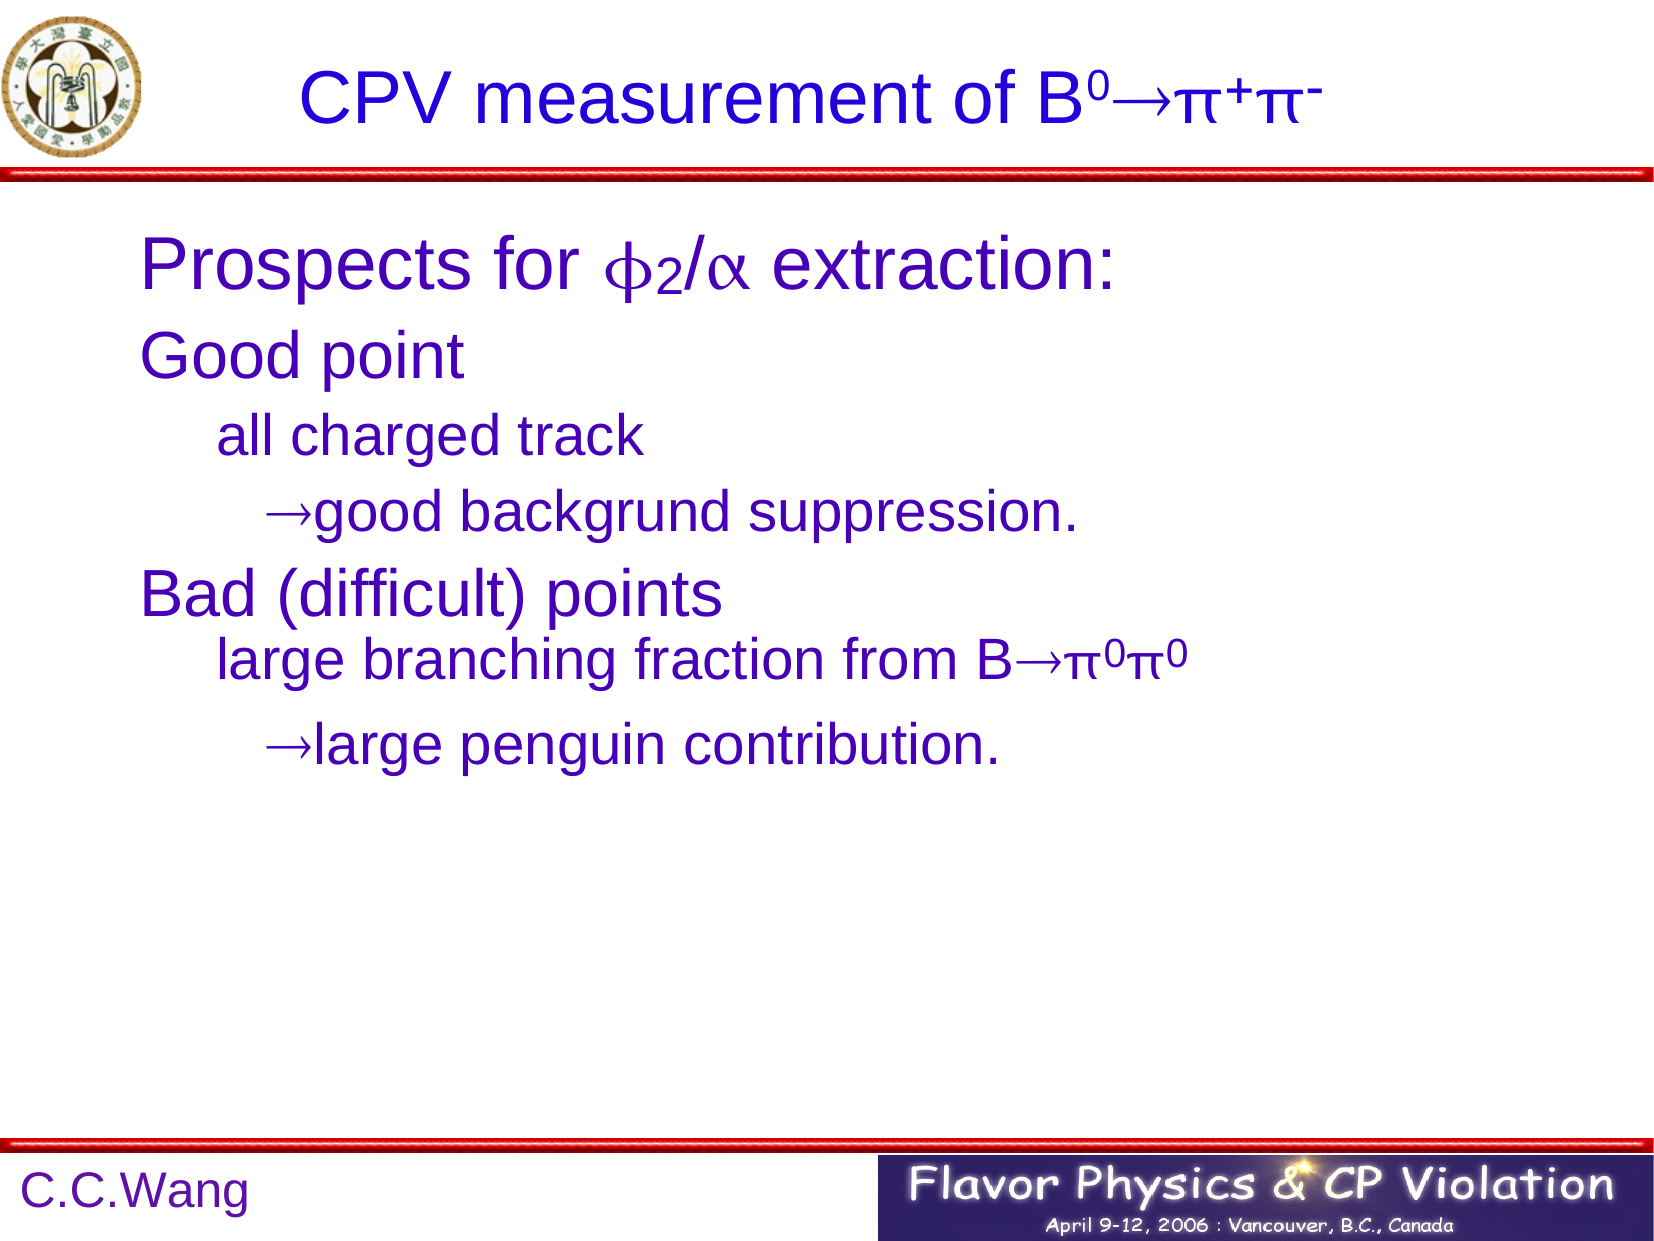

# CPV measurement of B0+-
Prospects for 2/ extraction:
Good point
all charged track
 good backgrund suppression.
Bad (difficult) points
large branching fraction from B00
 large penguin contribution.